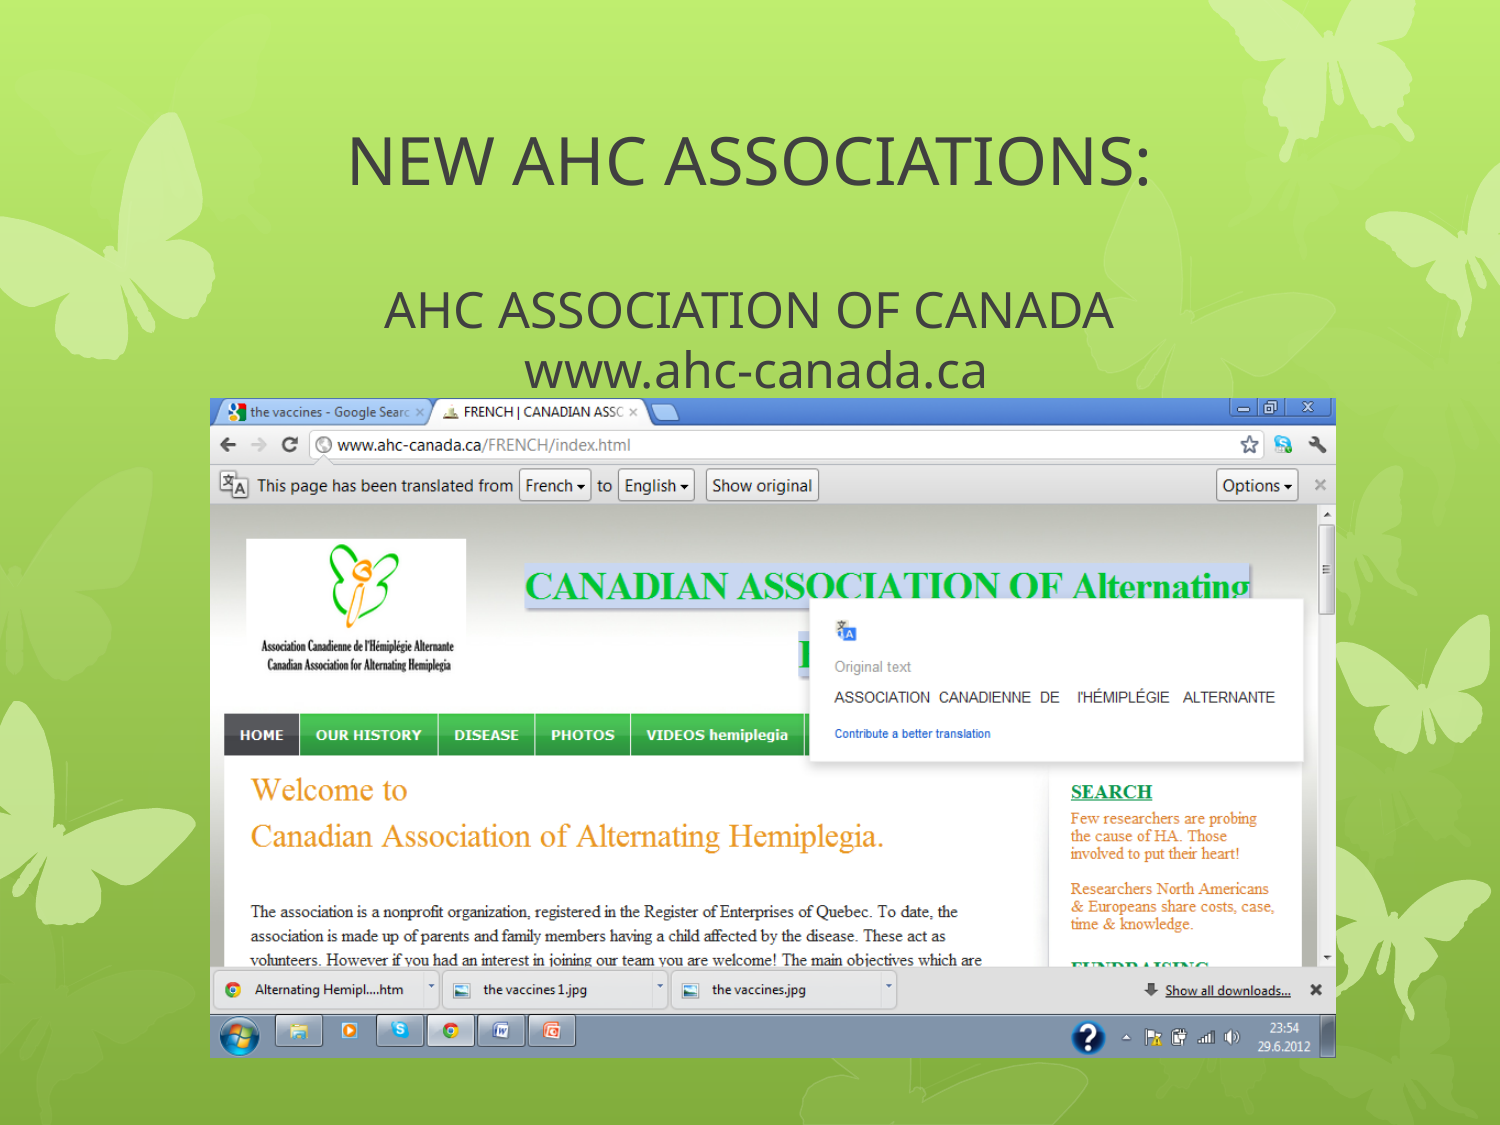

# NEW AHC ASSOCIATIONS: AHC ASSOCIATION OF CANADA www.ahc-canada.ca